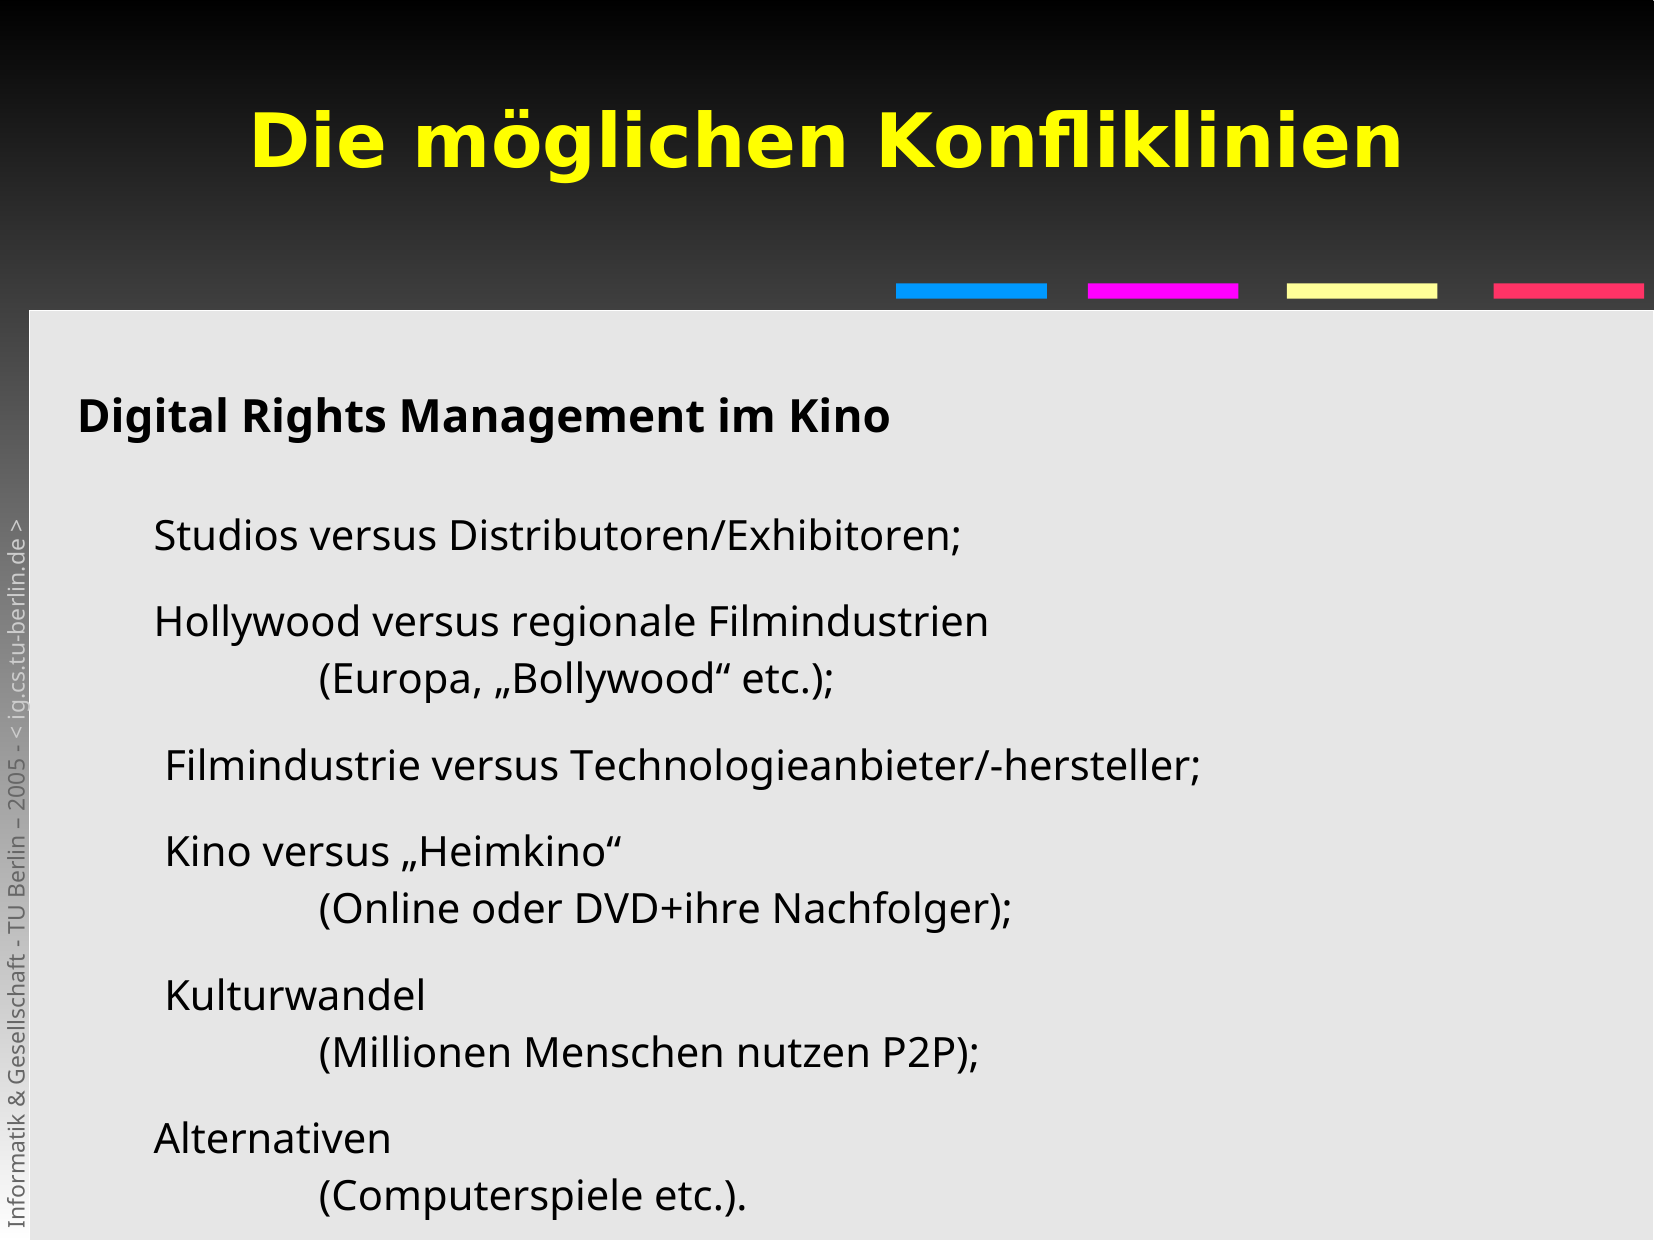

# Die möglichen Konfliklinien
Digital Rights Management im Kino
Studios versus Distributoren/Exhibitoren;
Hollywood versus regionale Filmindustrien
	(Europa, „Bollywood“ etc.);
 Filmindustrie versus Technologieanbieter/-hersteller;
 Kino versus „Heimkino“
	(Online oder DVD+ihre Nachfolger);
 Kulturwandel
	(Millionen Menschen nutzen P2P);
Alternativen
	(Computerspiele etc.).